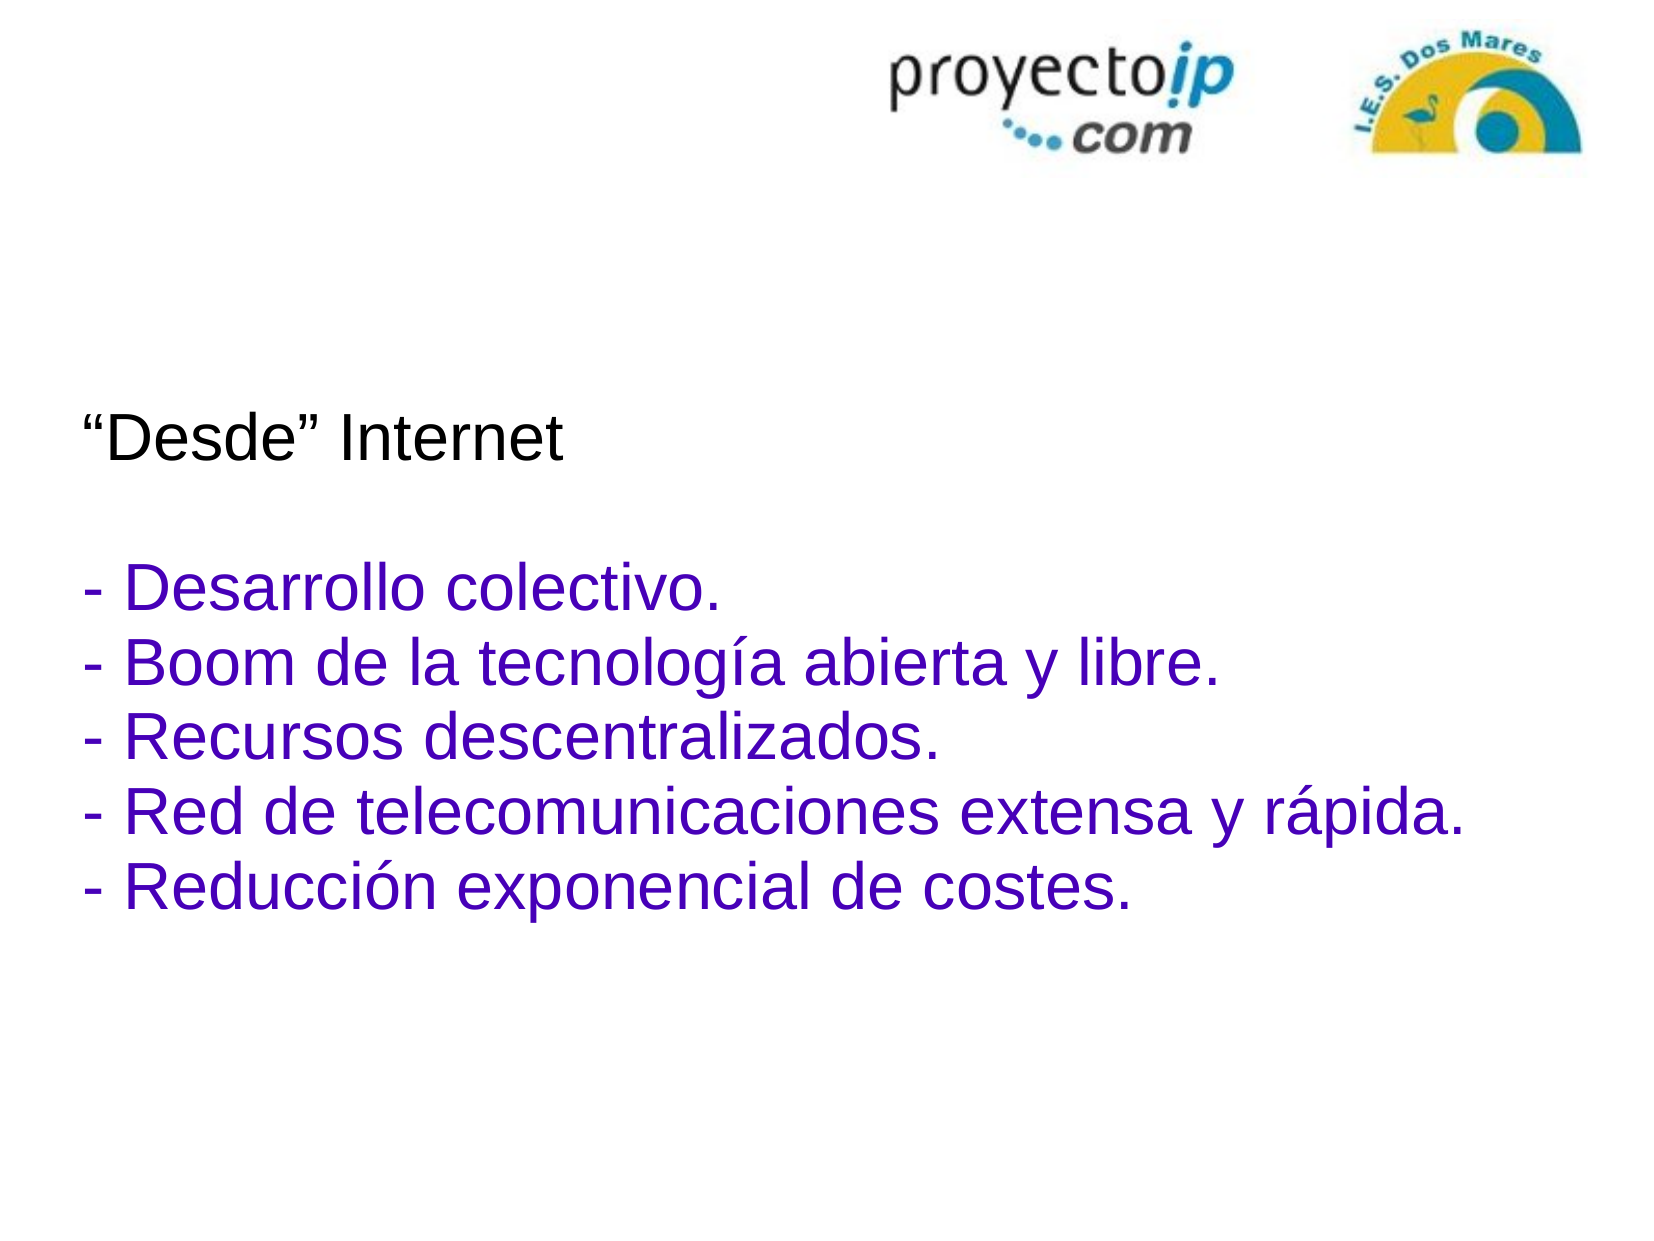

# “Desde” Internet
- Desarrollo colectivo.
- Boom de la tecnología abierta y libre.
- Recursos descentralizados.
- Red de telecomunicaciones extensa y rápida.
- Reducción exponencial de costes.